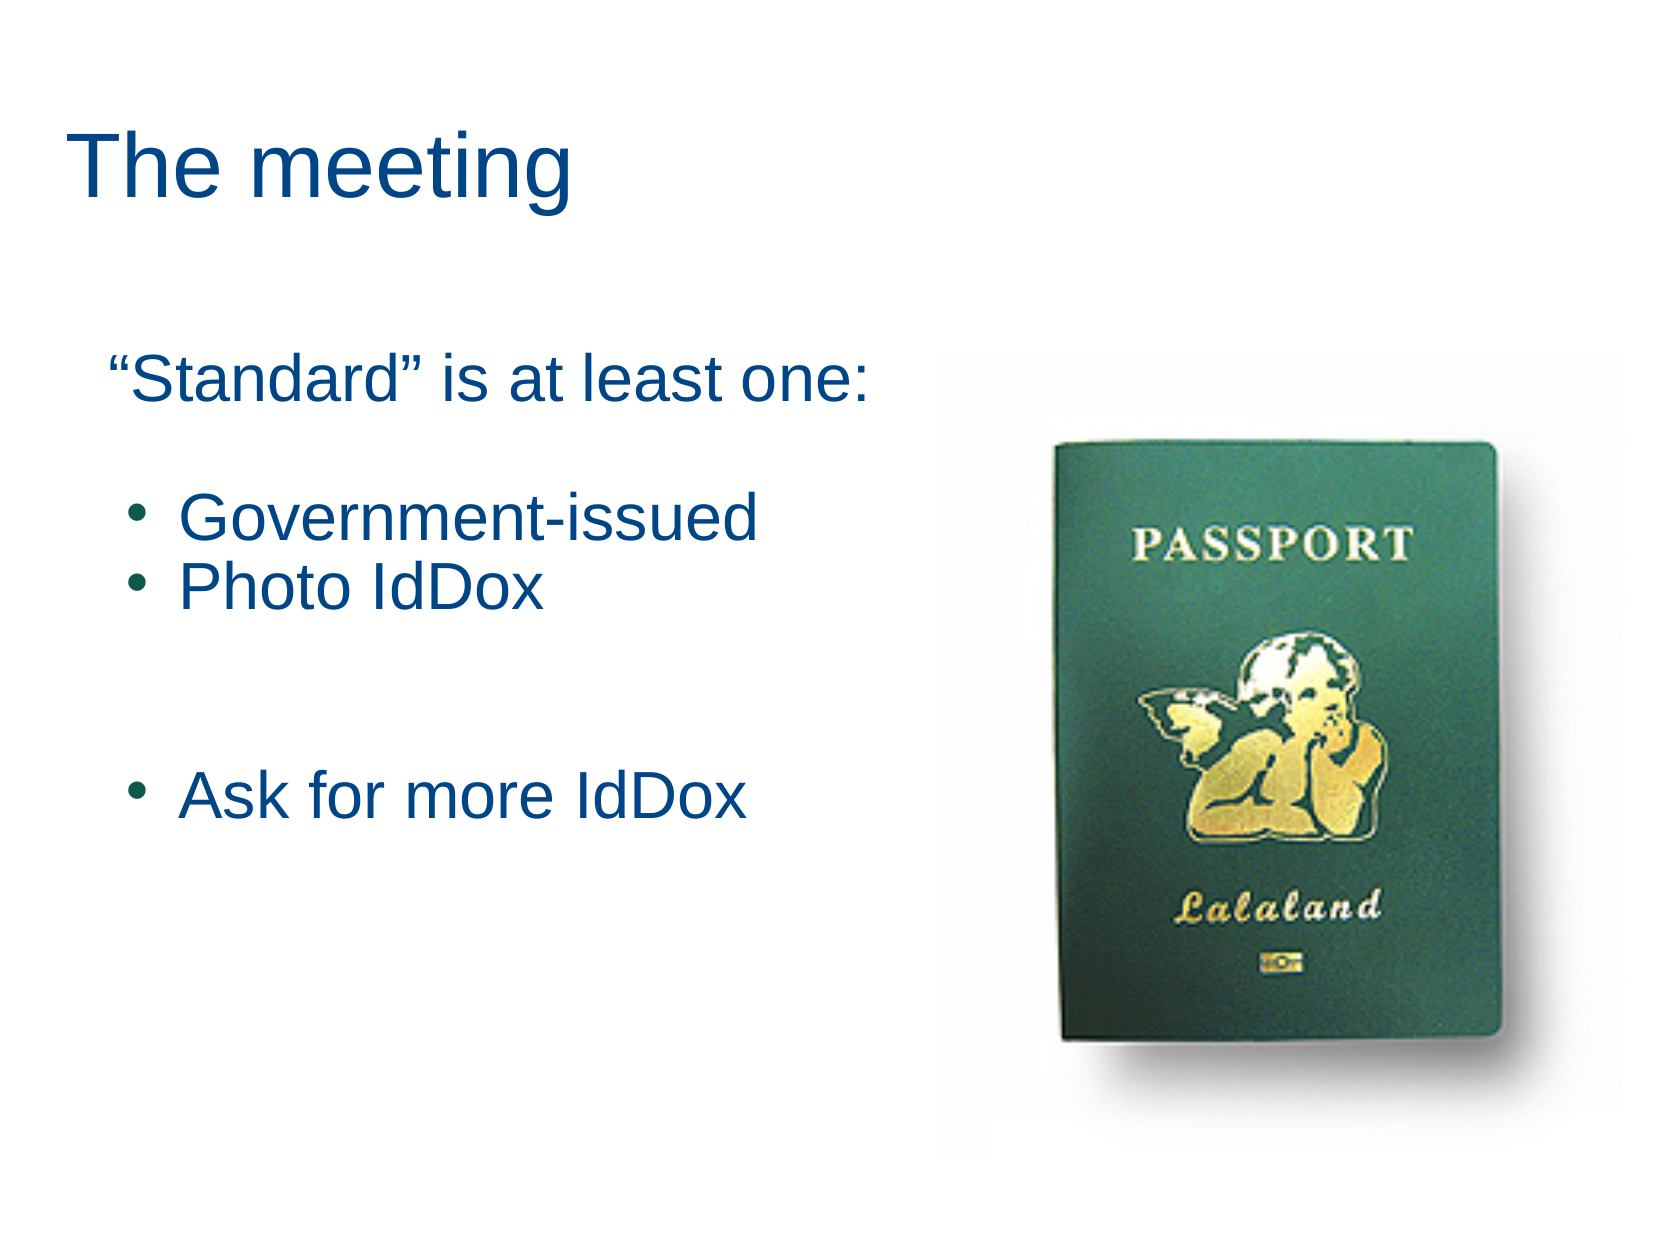

# The meeting
“Standard” is at least one:
Government-issued
Photo IdDox
Ask for more IdDox